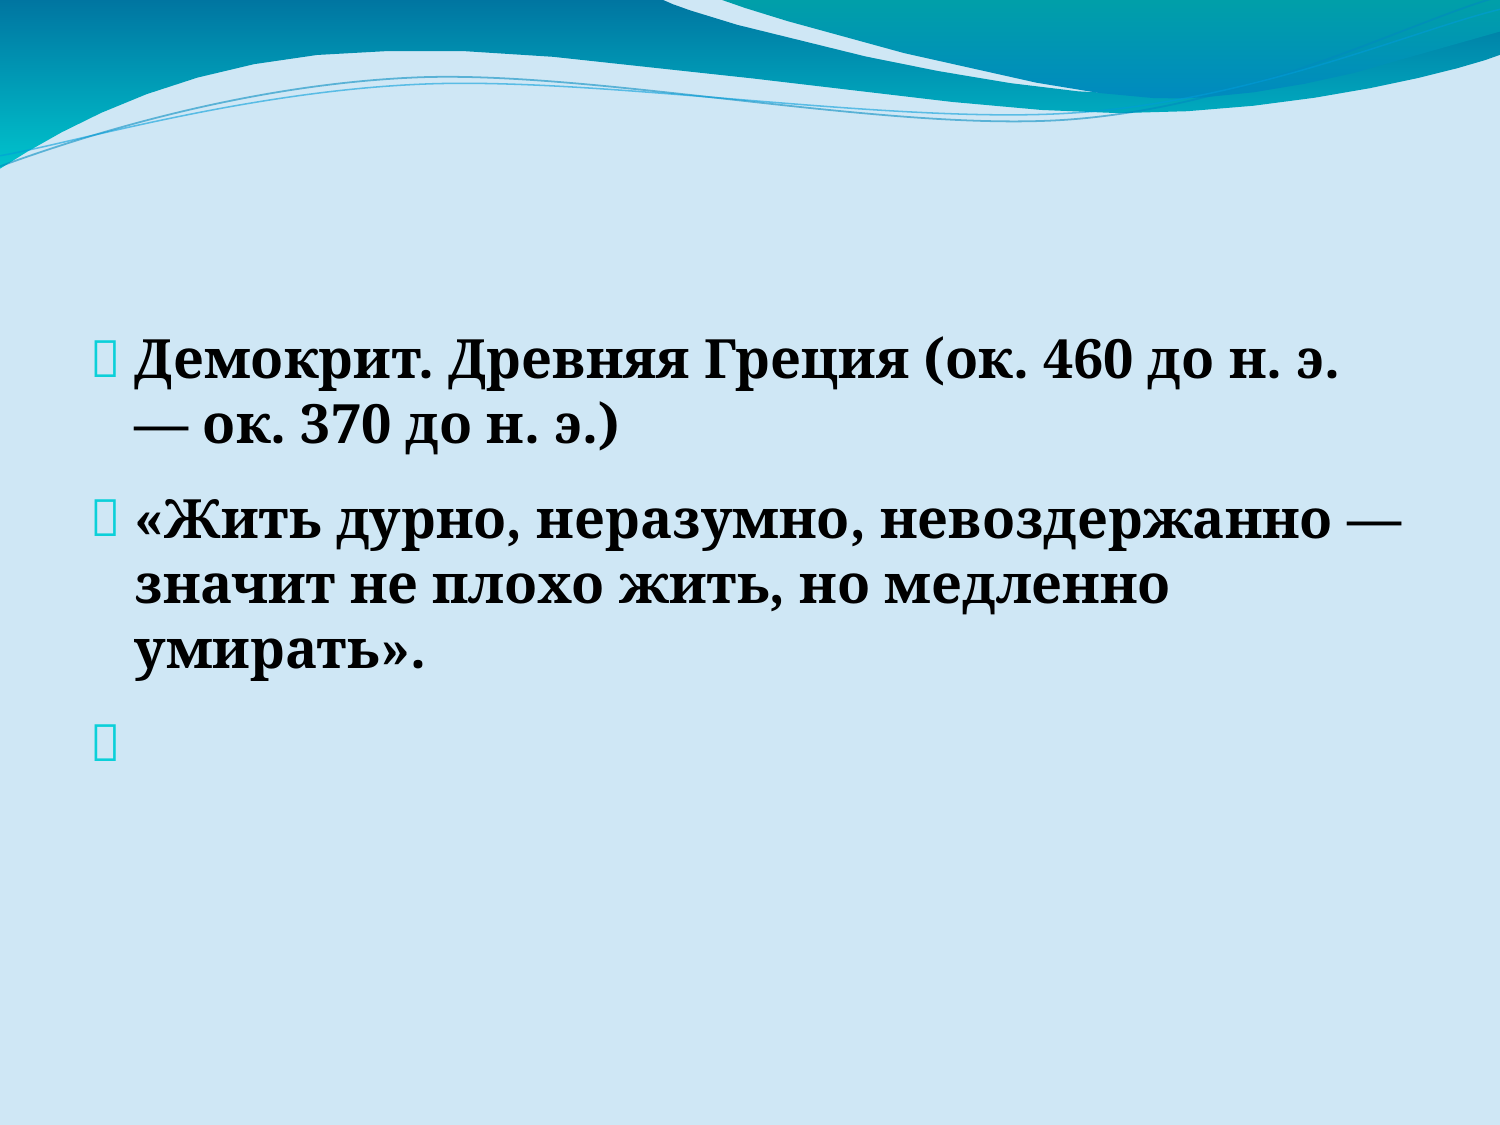

#
Демокрит. Древняя Греция (ок. 460 до н. э. — ок. 370 до н. э.)
«Жить дурно, неразумно, невоздержанно — значит не плохо жить, но медленно умирать».